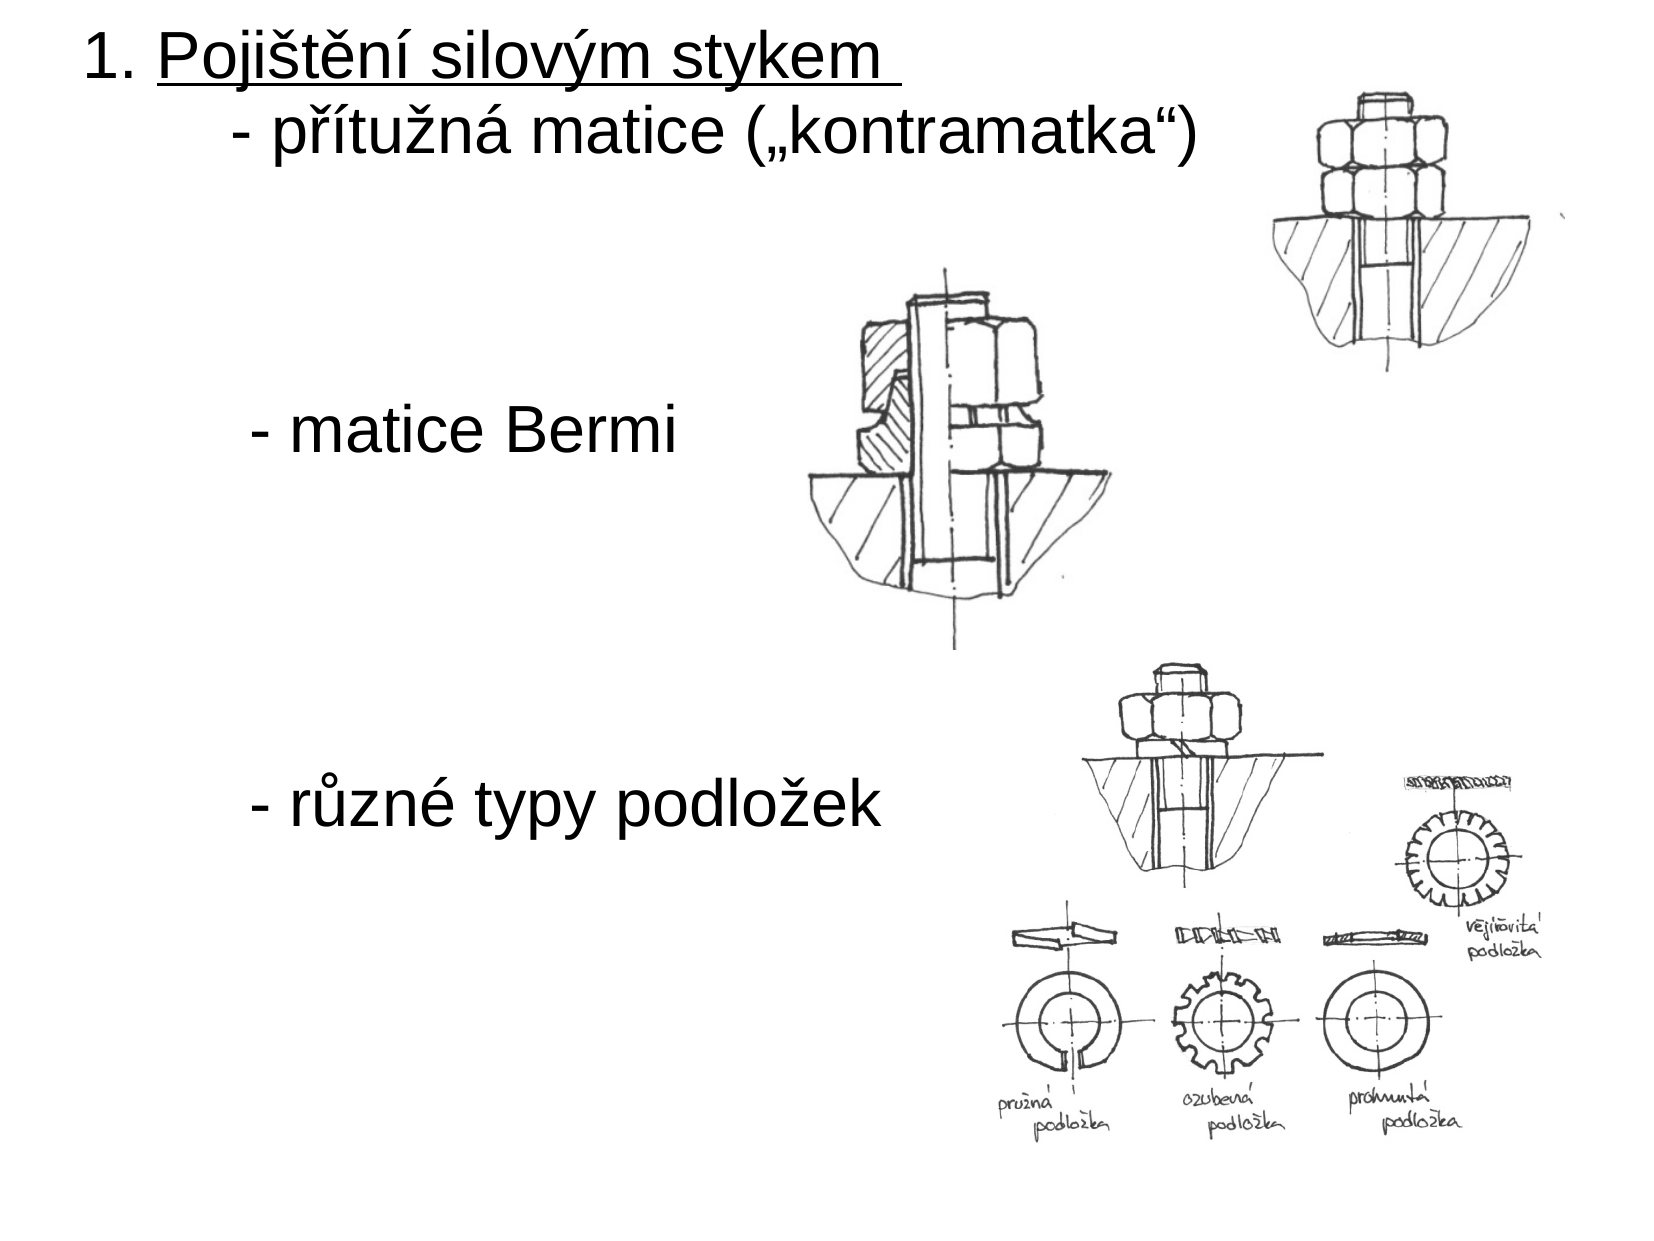

# Pojištění silovým stykem
 - přítužná matice („kontramatka“)
 - matice Bermi
 - různé typy podložek